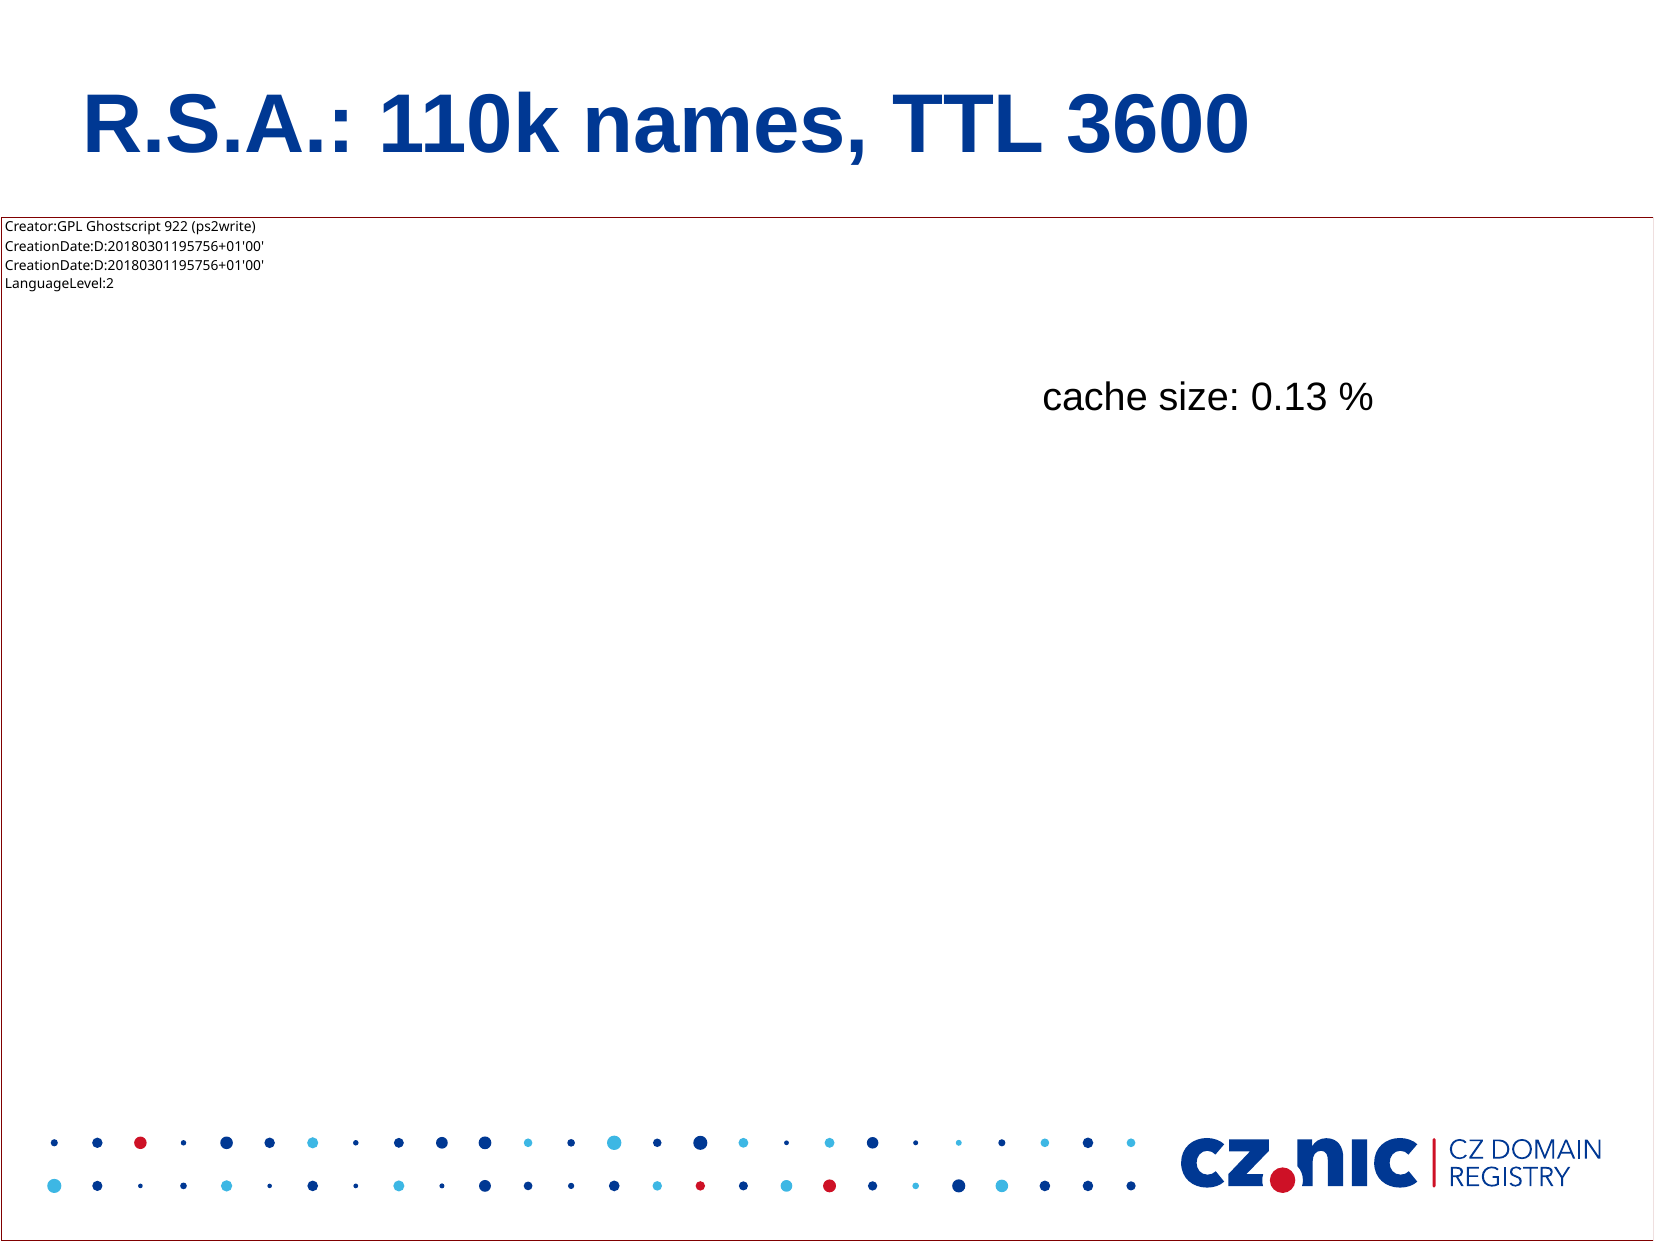

# R.S.A.: 110k names, TTL 3600
cache size: 0.13 %